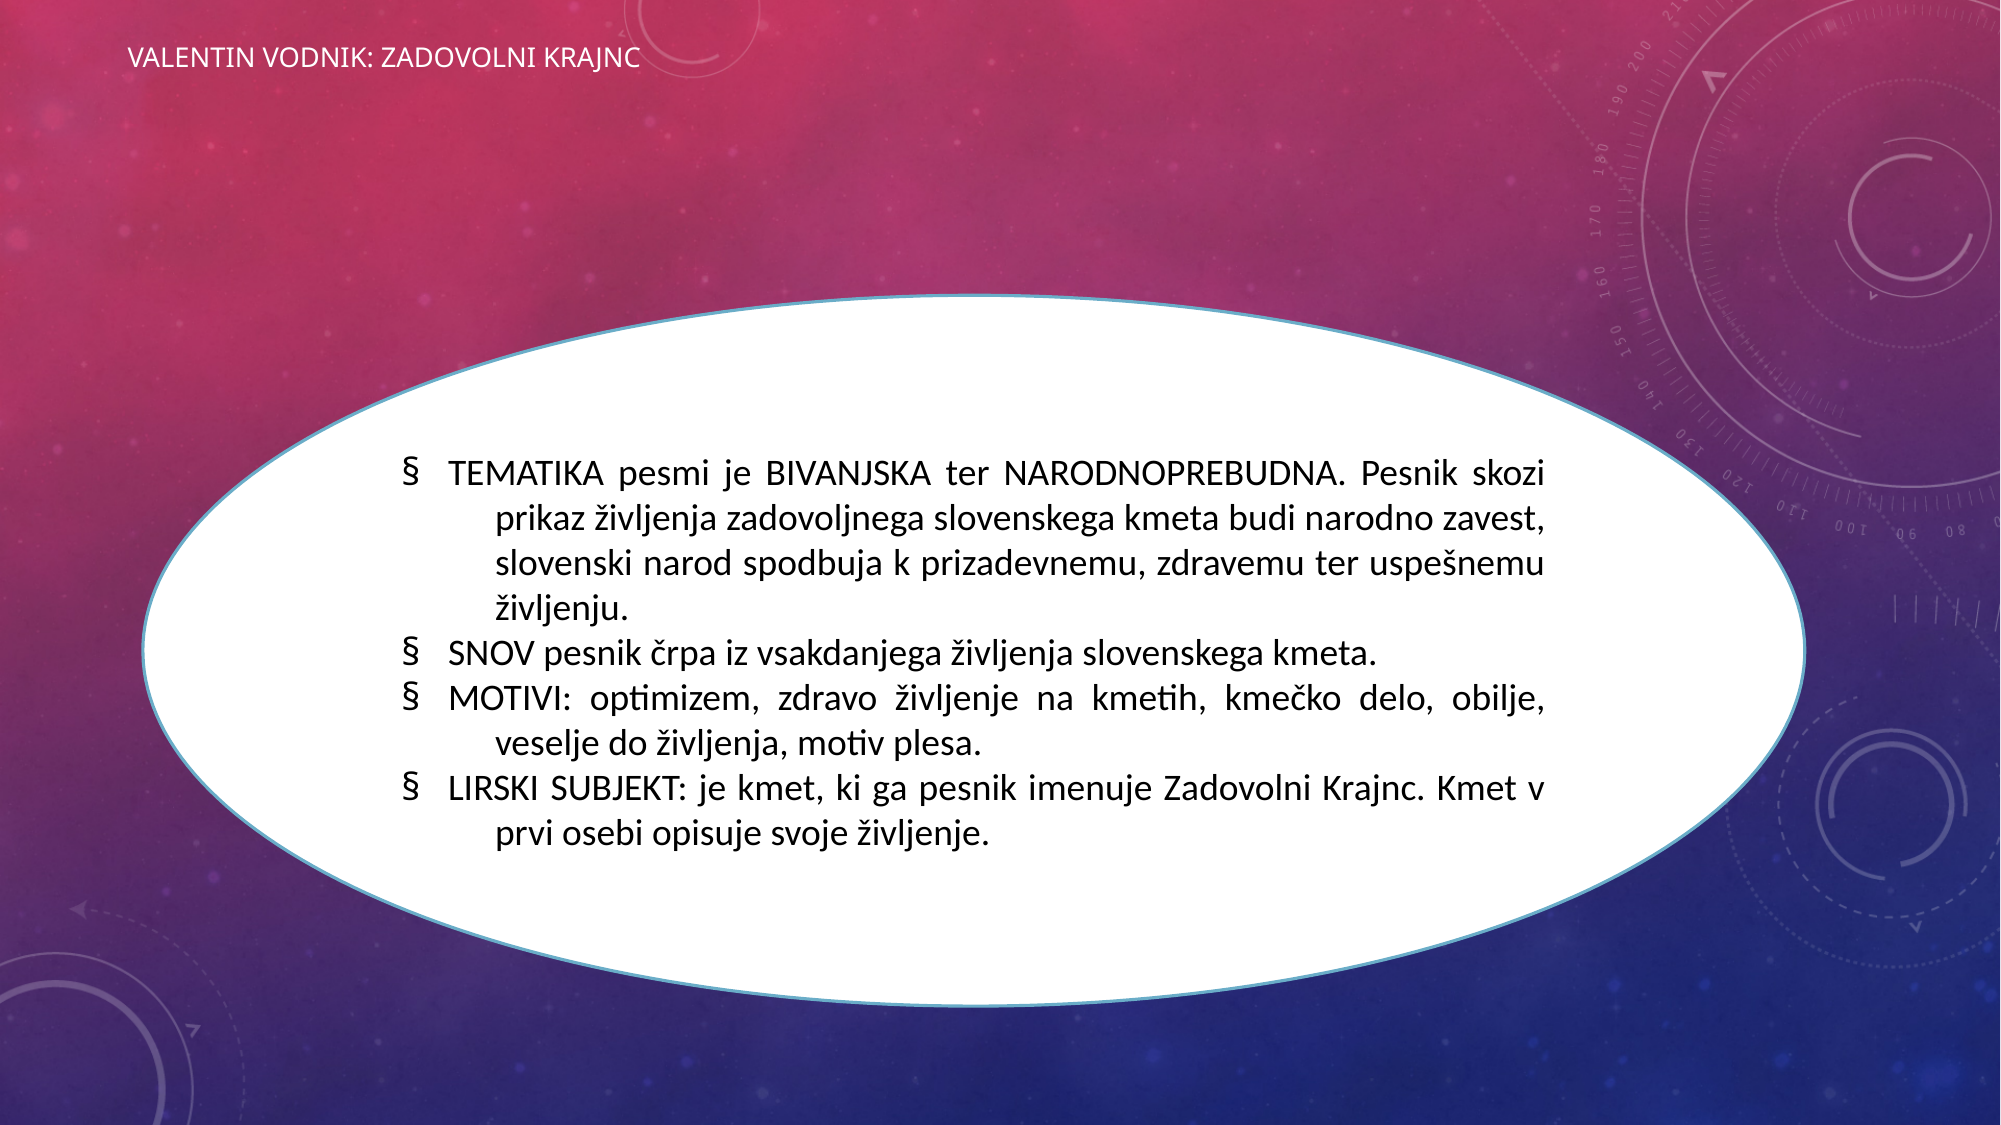

# Valentin vodnik: zadovolni krajnc
TEMATIKA pesmi je BIVANJSKA ter NARODNOPREBUDNA. Pesnik skozi prikaz življenja zadovoljnega slovenskega kmeta budi narodno zavest, slovenski narod spodbuja k prizadevnemu, zdravemu ter uspešnemu življenju.
SNOV pesnik črpa iz vsakdanjega življenja slovenskega kmeta.
MOTIVI: optimizem, zdravo življenje na kmetih, kmečko delo, obilje, veselje do življenja, motiv plesa.
LIRSKI SUBJEKT: je kmet, ki ga pesnik imenuje Zadovolni Krajnc. Kmet v prvi osebi opisuje svoje življenje.